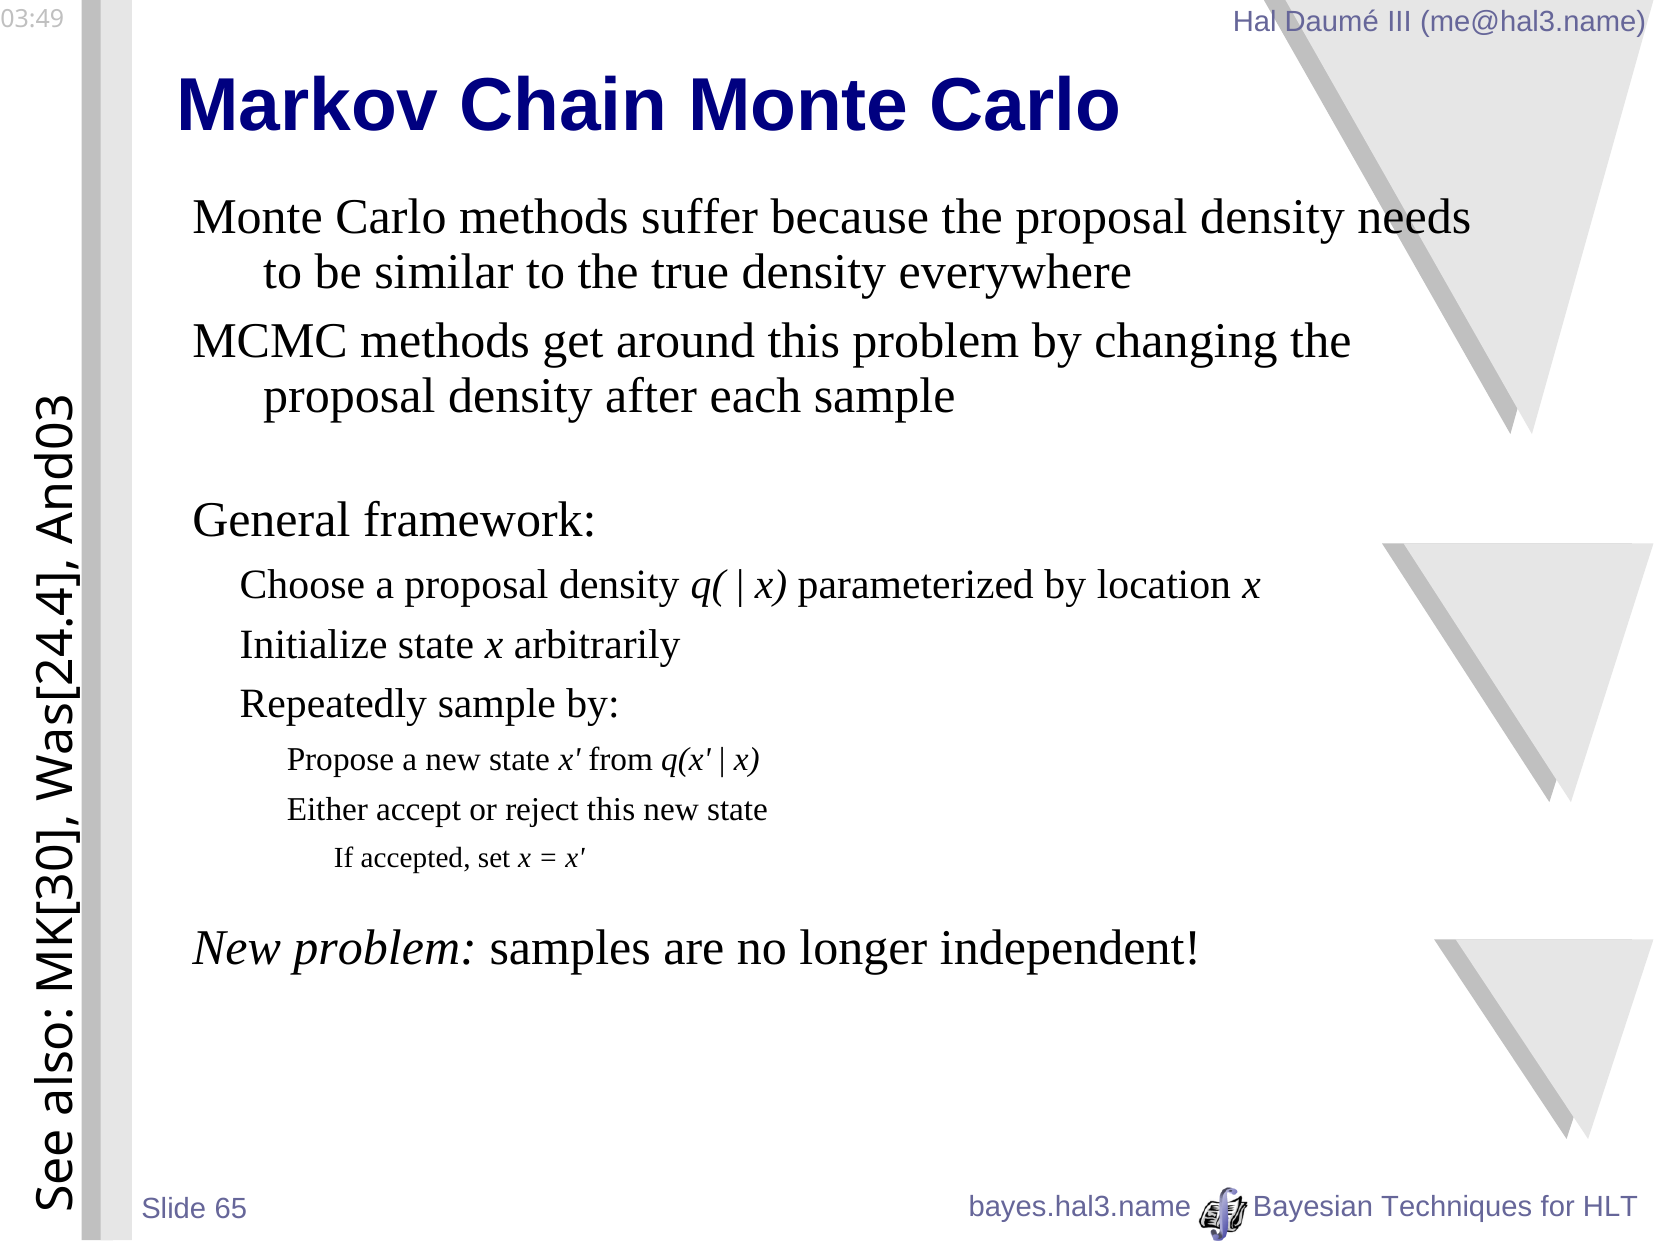

# Markov Chain Monte Carlo
Monte Carlo methods suffer because the proposal density needs to be similar to the true density everywhere
MCMC methods get around this problem by changing the proposal density after each sample
General framework:
Choose a proposal density q( | x) parameterized by location x
Initialize state x arbitrarily
Repeatedly sample by:
Propose a new state x' from q(x' | x)
Either accept or reject this new state
If accepted, set x = x'
New problem: samples are no longer independent!
See also: MK[30], Was[24.4], And03